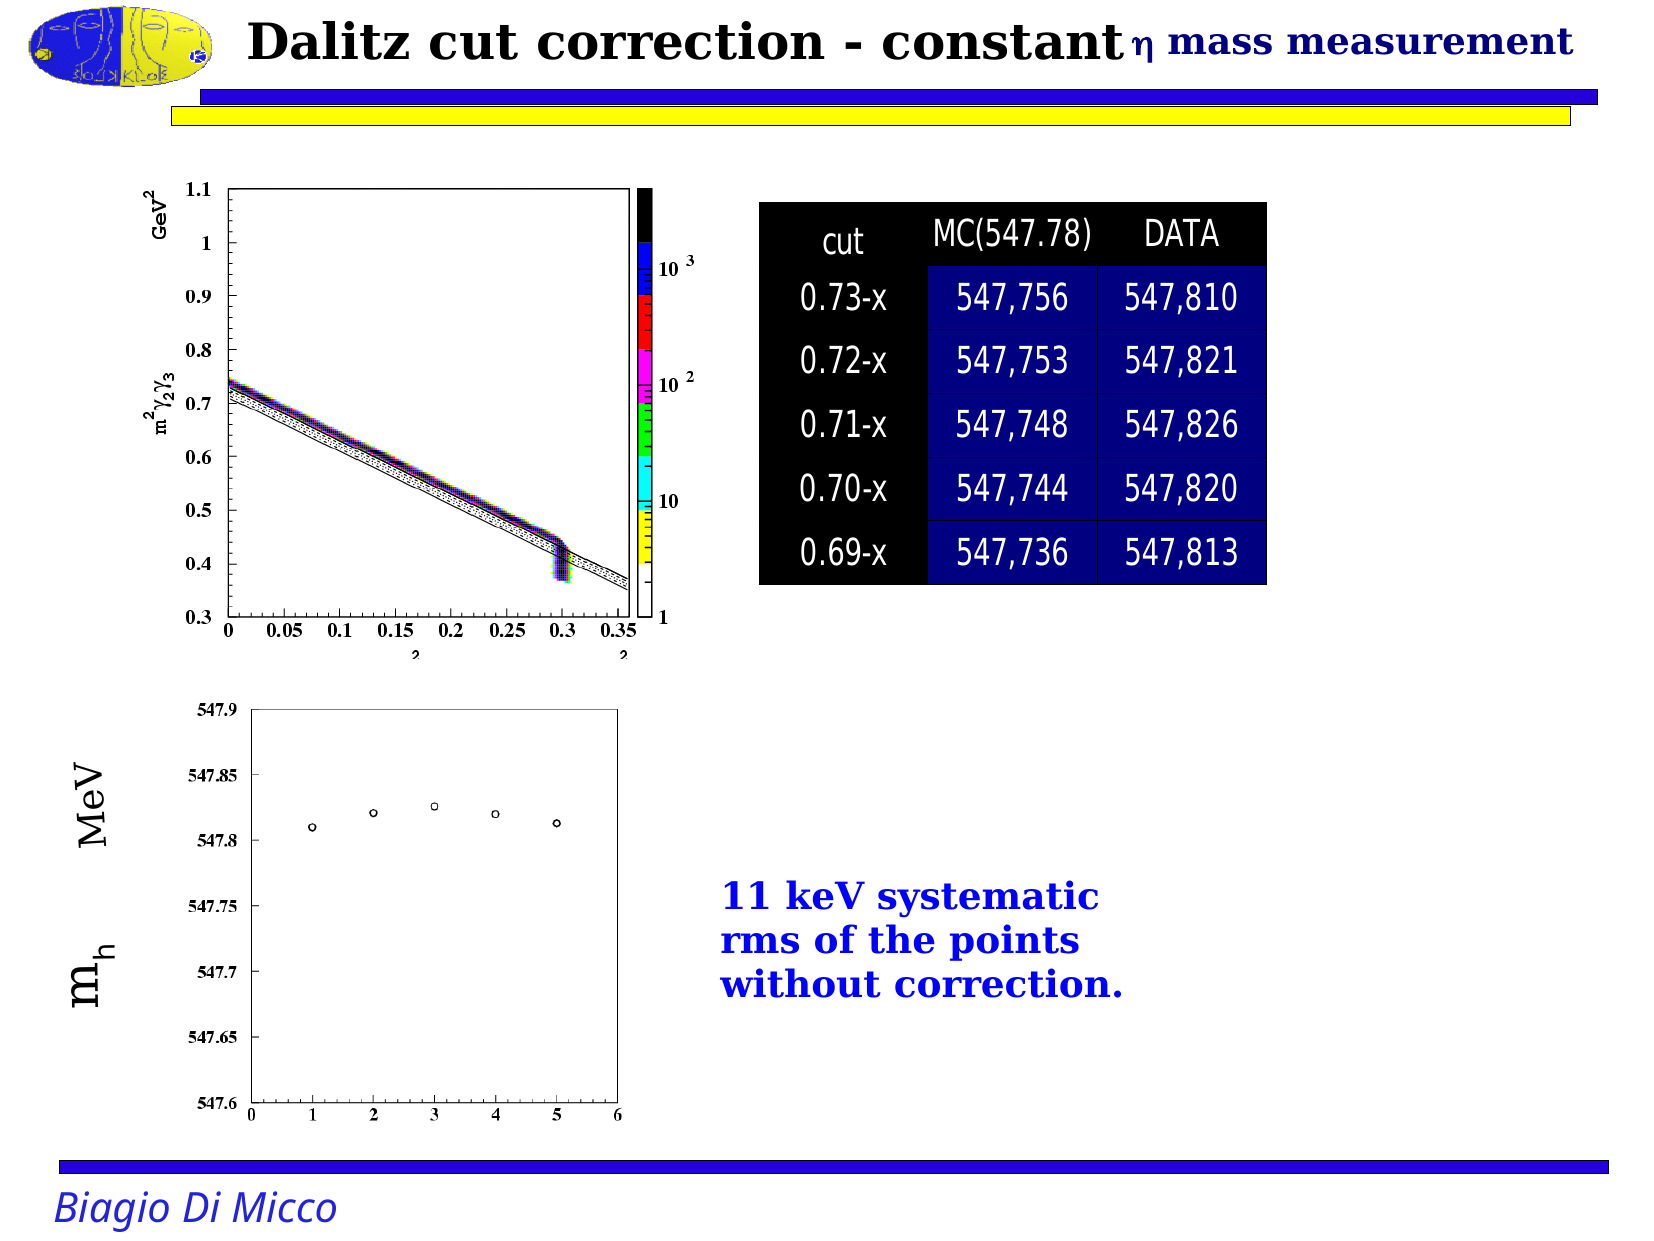

Dalitz cut correction - constant
MeV
11 keV systematic
rms of the points without correction.
mh